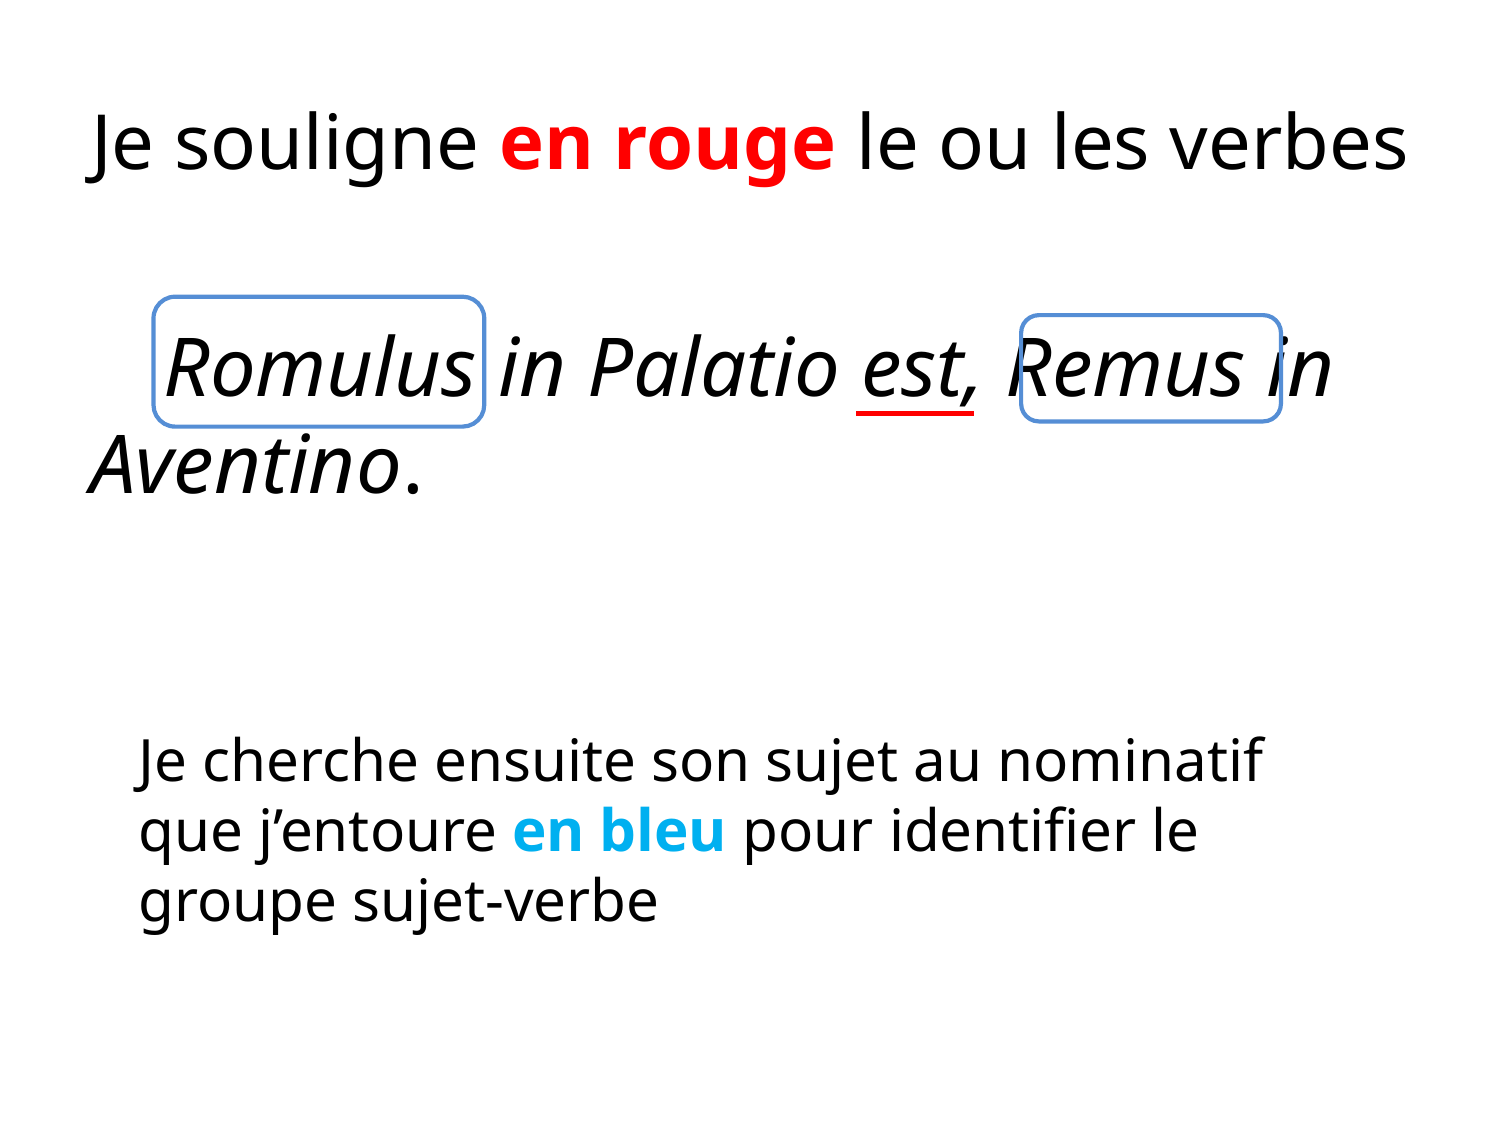

# Je souligne en rouge le ou les verbes
	Romulus in Palatio est, Remus in Aventino.
Je cherche ensuite son sujet au nominatif
que j’entoure en bleu pour identifier le groupe sujet-verbe